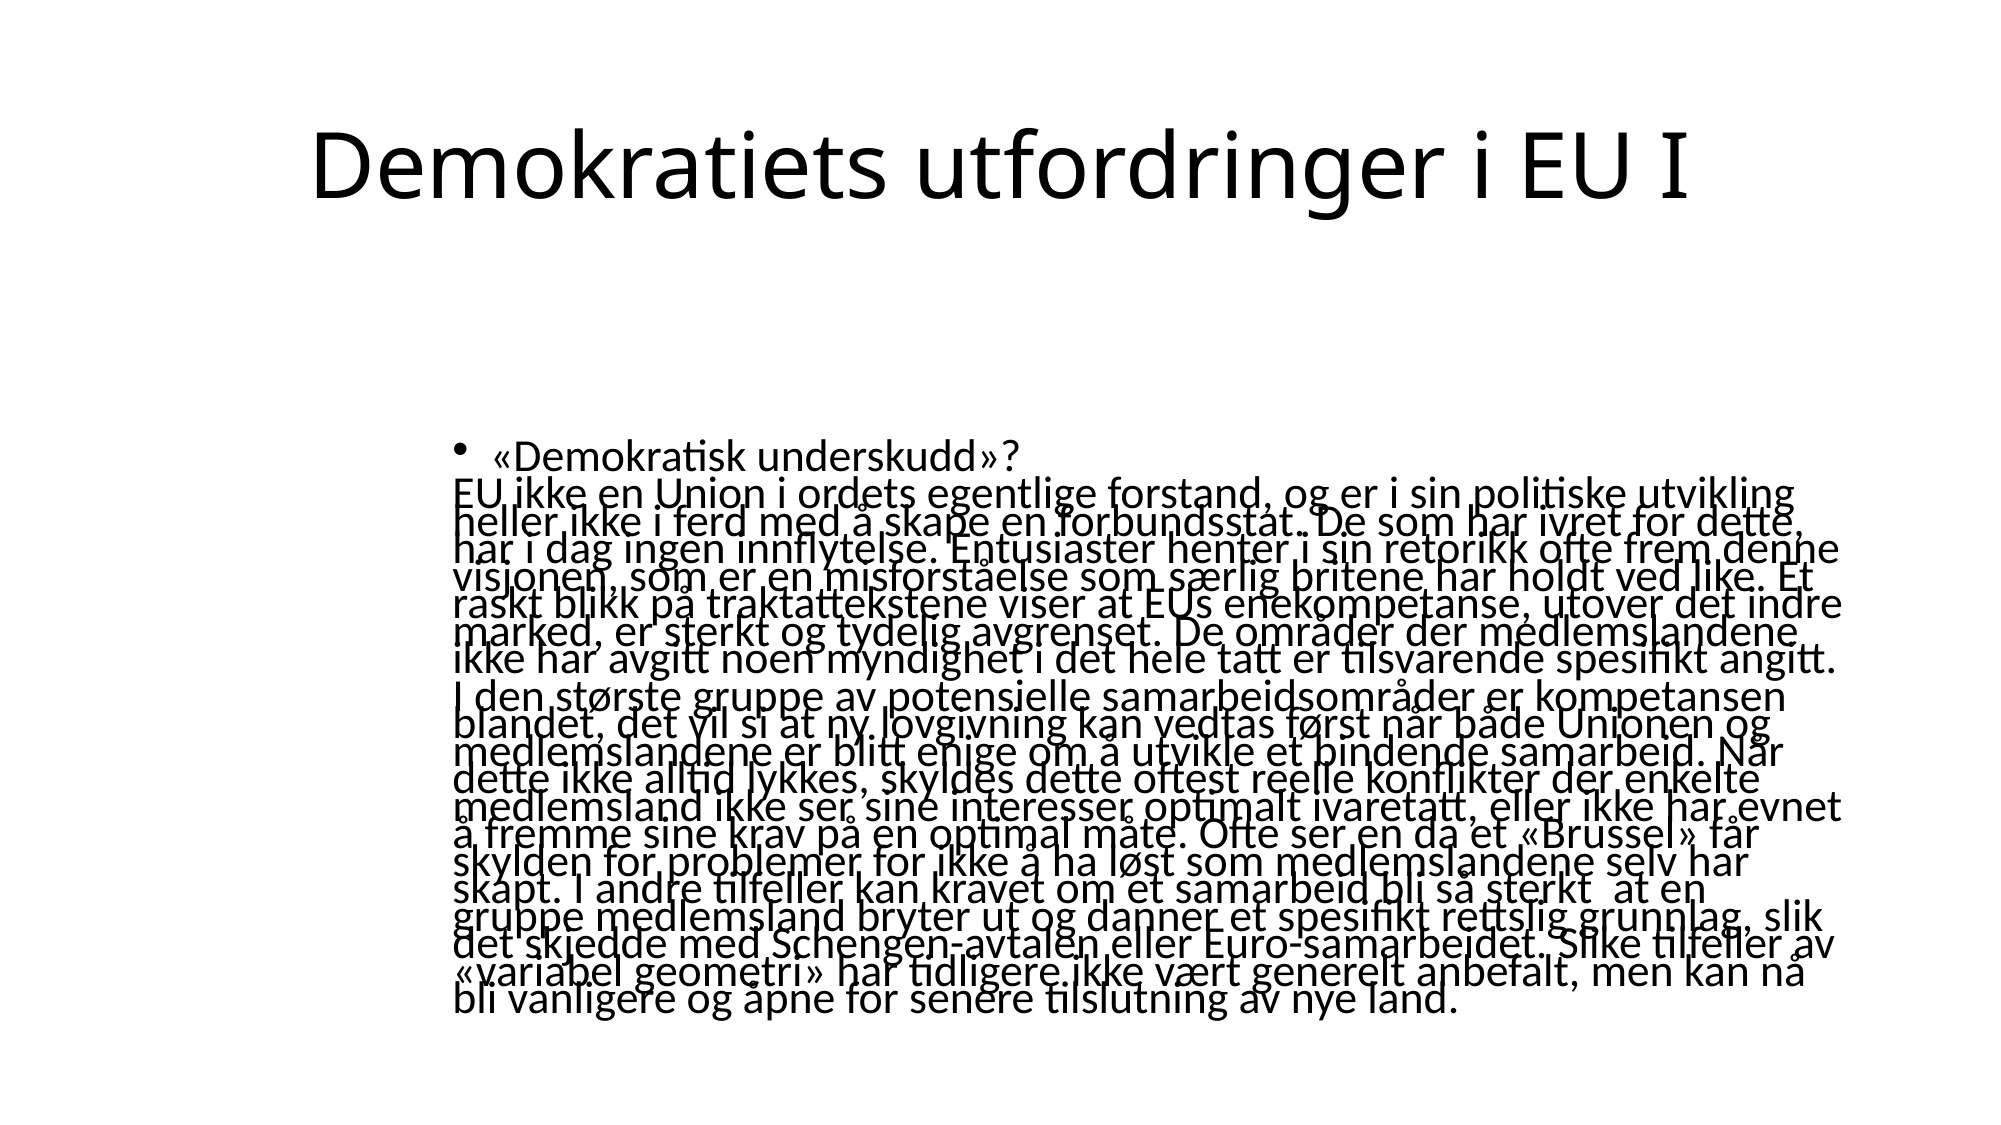

# Demokratiets utfordringer i EU I
«Demokratisk underskudd»?
EU ikke en Union i ordets egentlige forstand, og er i sin politiske utvikling heller ikke i ferd med å skape en forbundsstat. De som har ivret for dette, har i dag ingen innflytelse. Entusiaster henter i sin retorikk ofte frem denne visjonen, som er en misforståelse som særlig britene har holdt ved like. Et raskt blikk på traktattekstene viser at EUs enekompetanse, utover det indre marked, er sterkt og tydelig avgrenset. De områder der medlemslandene ikke har avgitt noen myndighet i det hele tatt er tilsvarende spesifikt angitt.
I den største gruppe av potensielle samarbeidsområder er kompetansen blandet, det vil si at ny lovgivning kan vedtas først når både Unionen og medlemslandene er blitt enige om å utvikle et bindende samarbeid. Når dette ikke alltid lykkes, skyldes dette oftest reelle konflikter der enkelte medlemsland ikke ser sine interesser optimalt ivaretatt, eller ikke har evnet å fremme sine krav på en optimal måte. Ofte ser en da et «Brussel» får skylden for problemer for ikke å ha løst som medlemslandene selv har skapt. I andre tilfeller kan kravet om et samarbeid bli så sterkt at en gruppe medlemsland bryter ut og danner et spesifikt rettslig grunnlag, slik det skjedde med Schengen-avtalen eller Euro-samarbeidet. Slike tilfeller av «variabel geometri» har tidligere ikke vært generelt anbefalt, men kan nå bli vanligere og åpne for senere tilslutning av nye land.